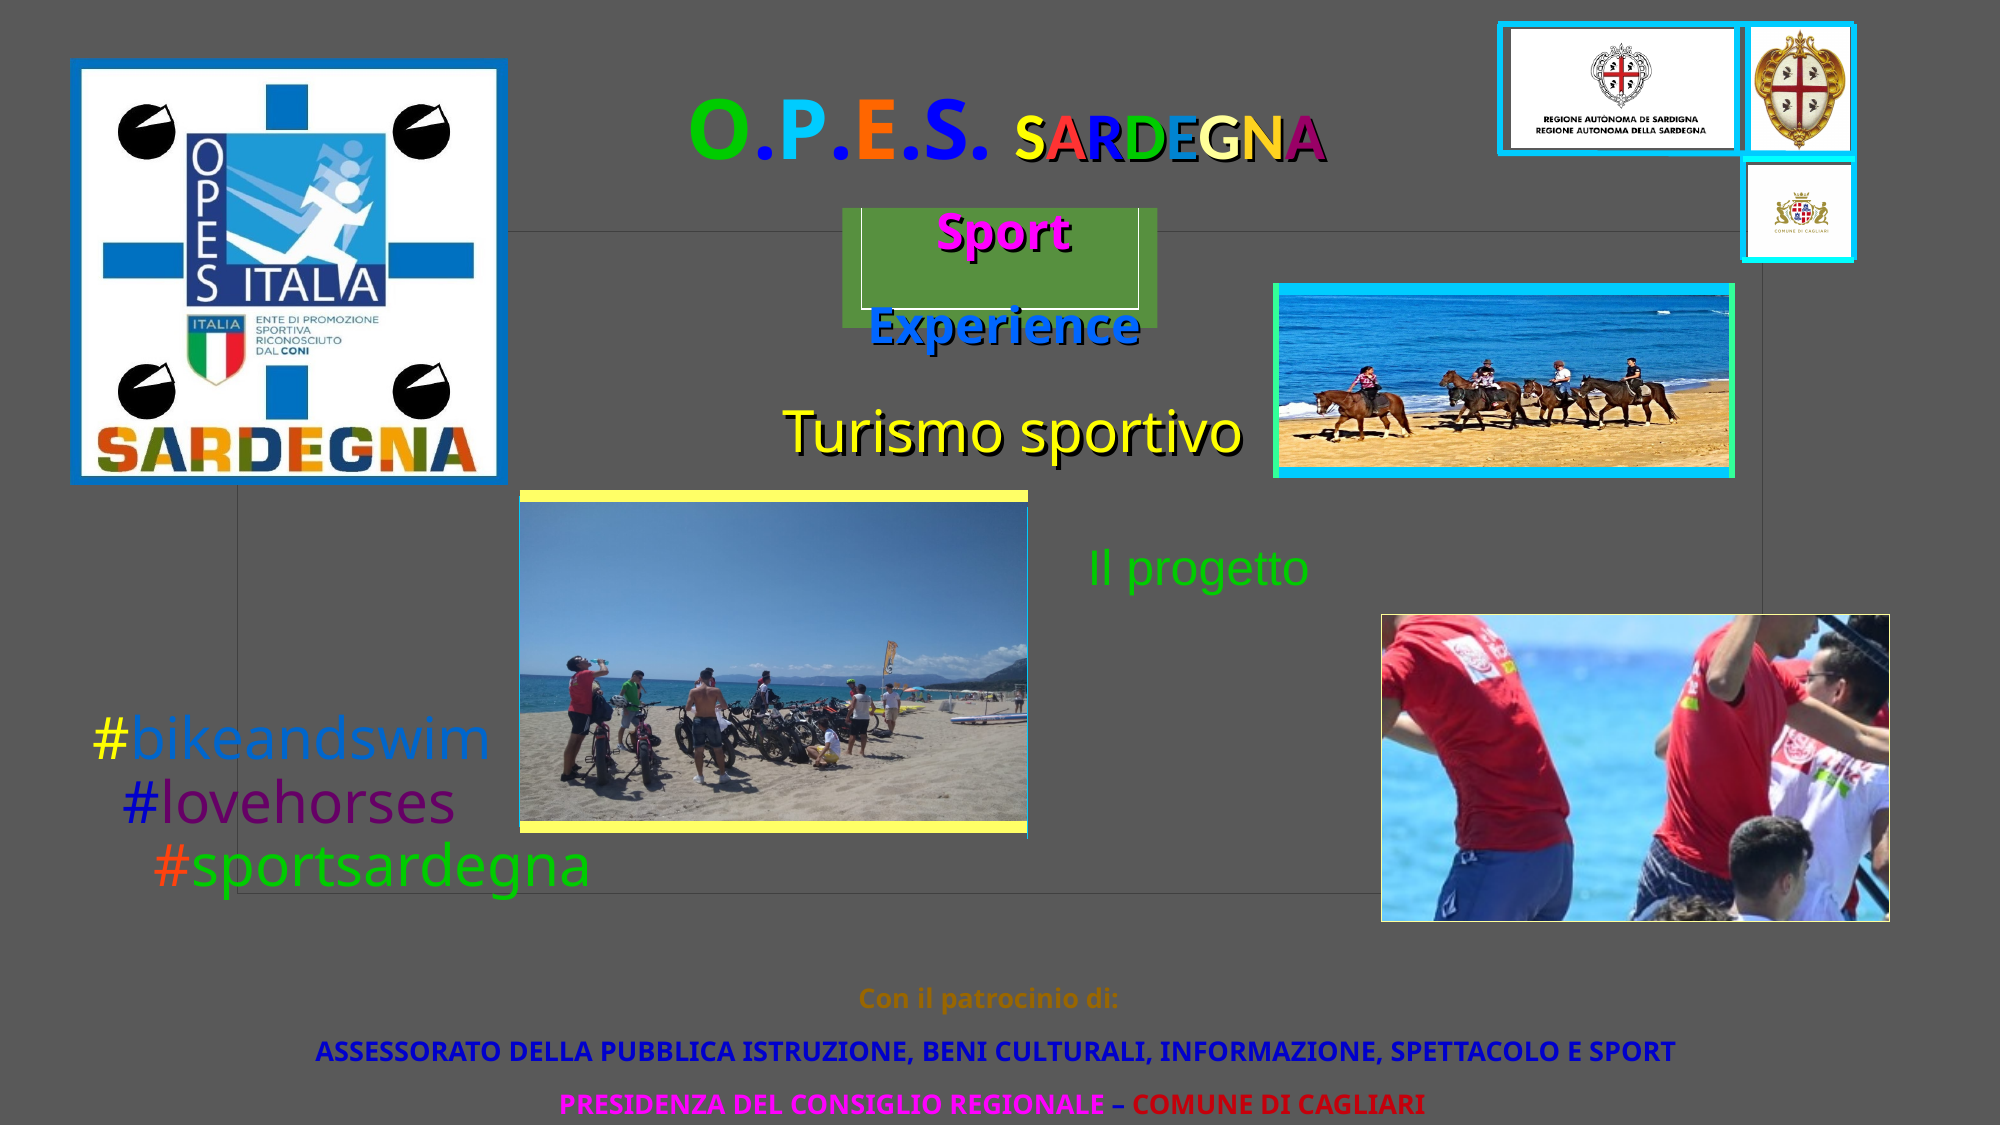

O.P.E.S. SARDEGNA
 Sport
Experience
# Turismo sportivo
Il progetto
 #bikeandswim
 #lovehorses
 #sportsardegna
Con il patrocinio di:
 ASSESSORATO DELLA PUBBLICA ISTRUZIONE, BENI CULTURALI, INFORMAZIONE, SPETTACOLO E SPORT
PRESIDENZA DEL CONSIGLIO REGIONALE – COMUNE DI CAGLIARI